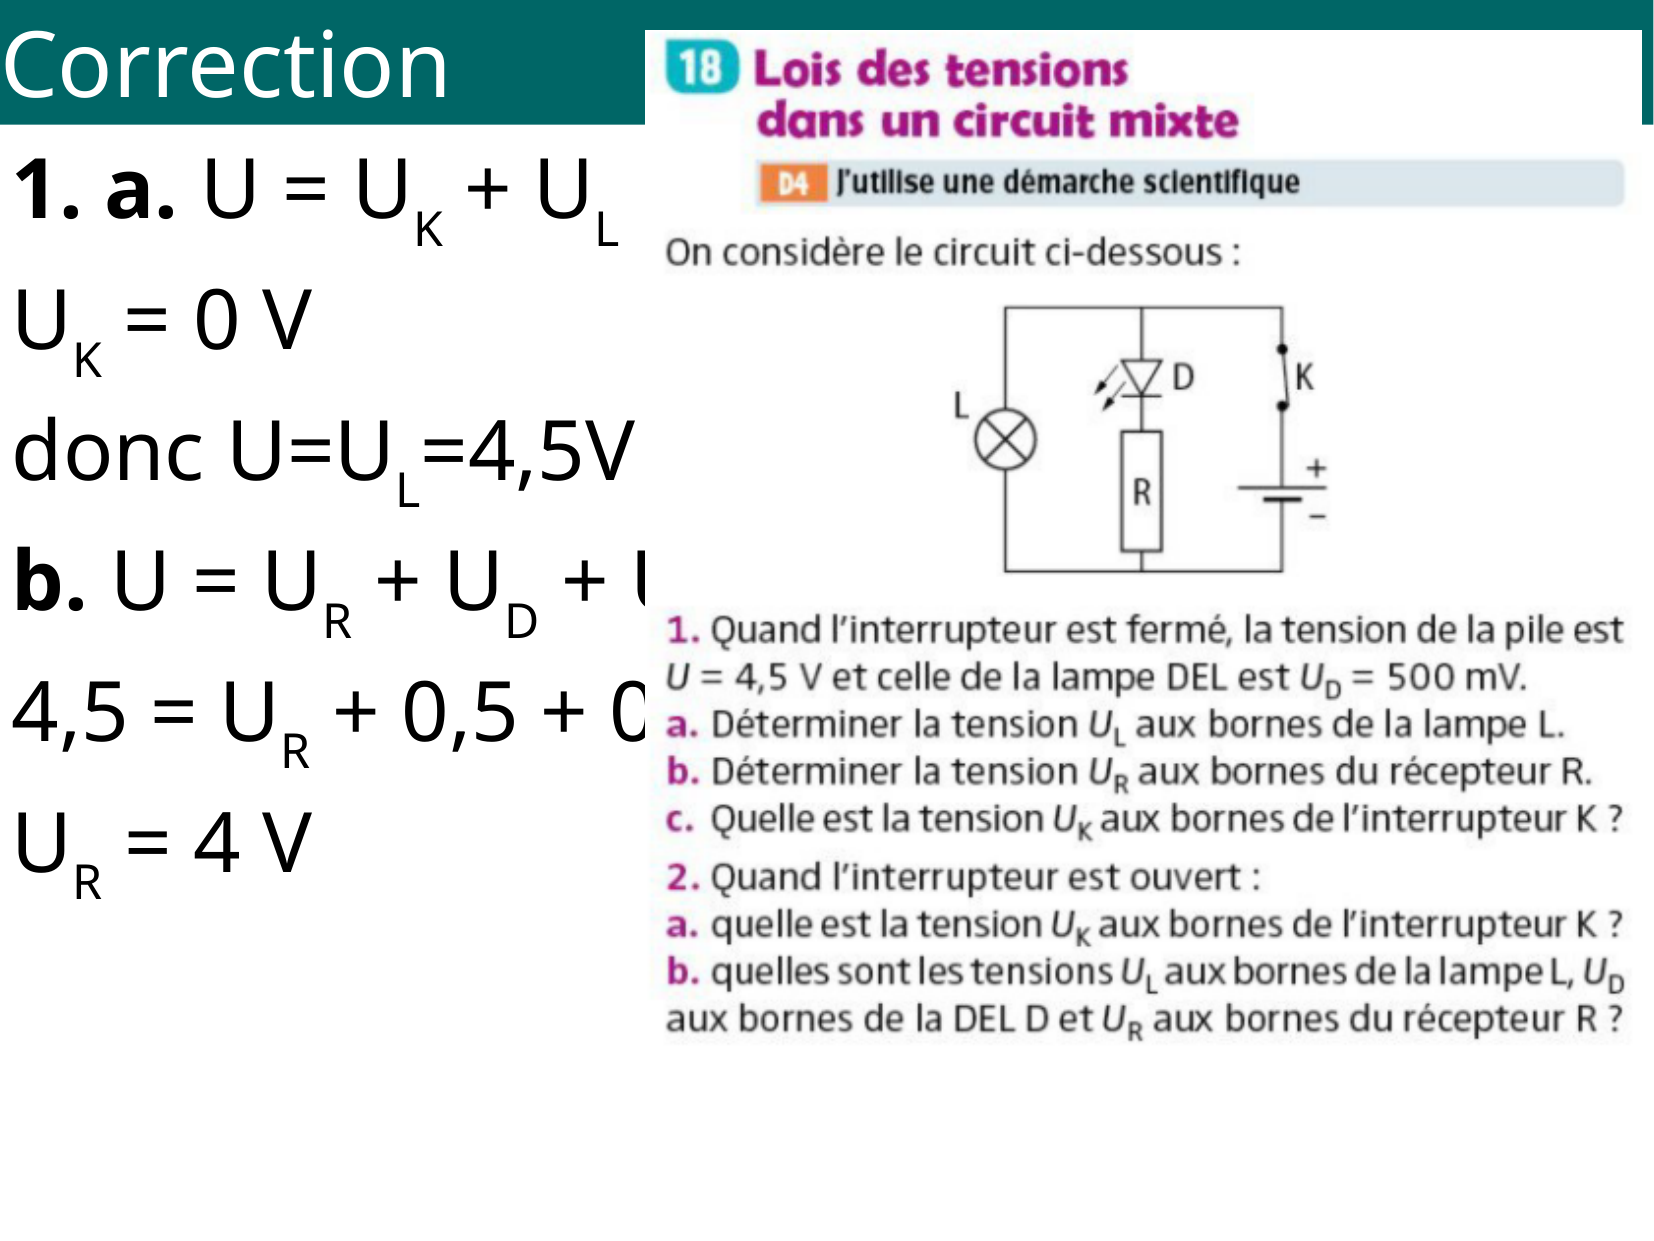

# Correction
1. a. U = UK + UL
UK = 0 V
donc U=UL=4,5V
b. U = UR + UD + UK
4,5 = UR + 0,5 + 0
UR = 4 V